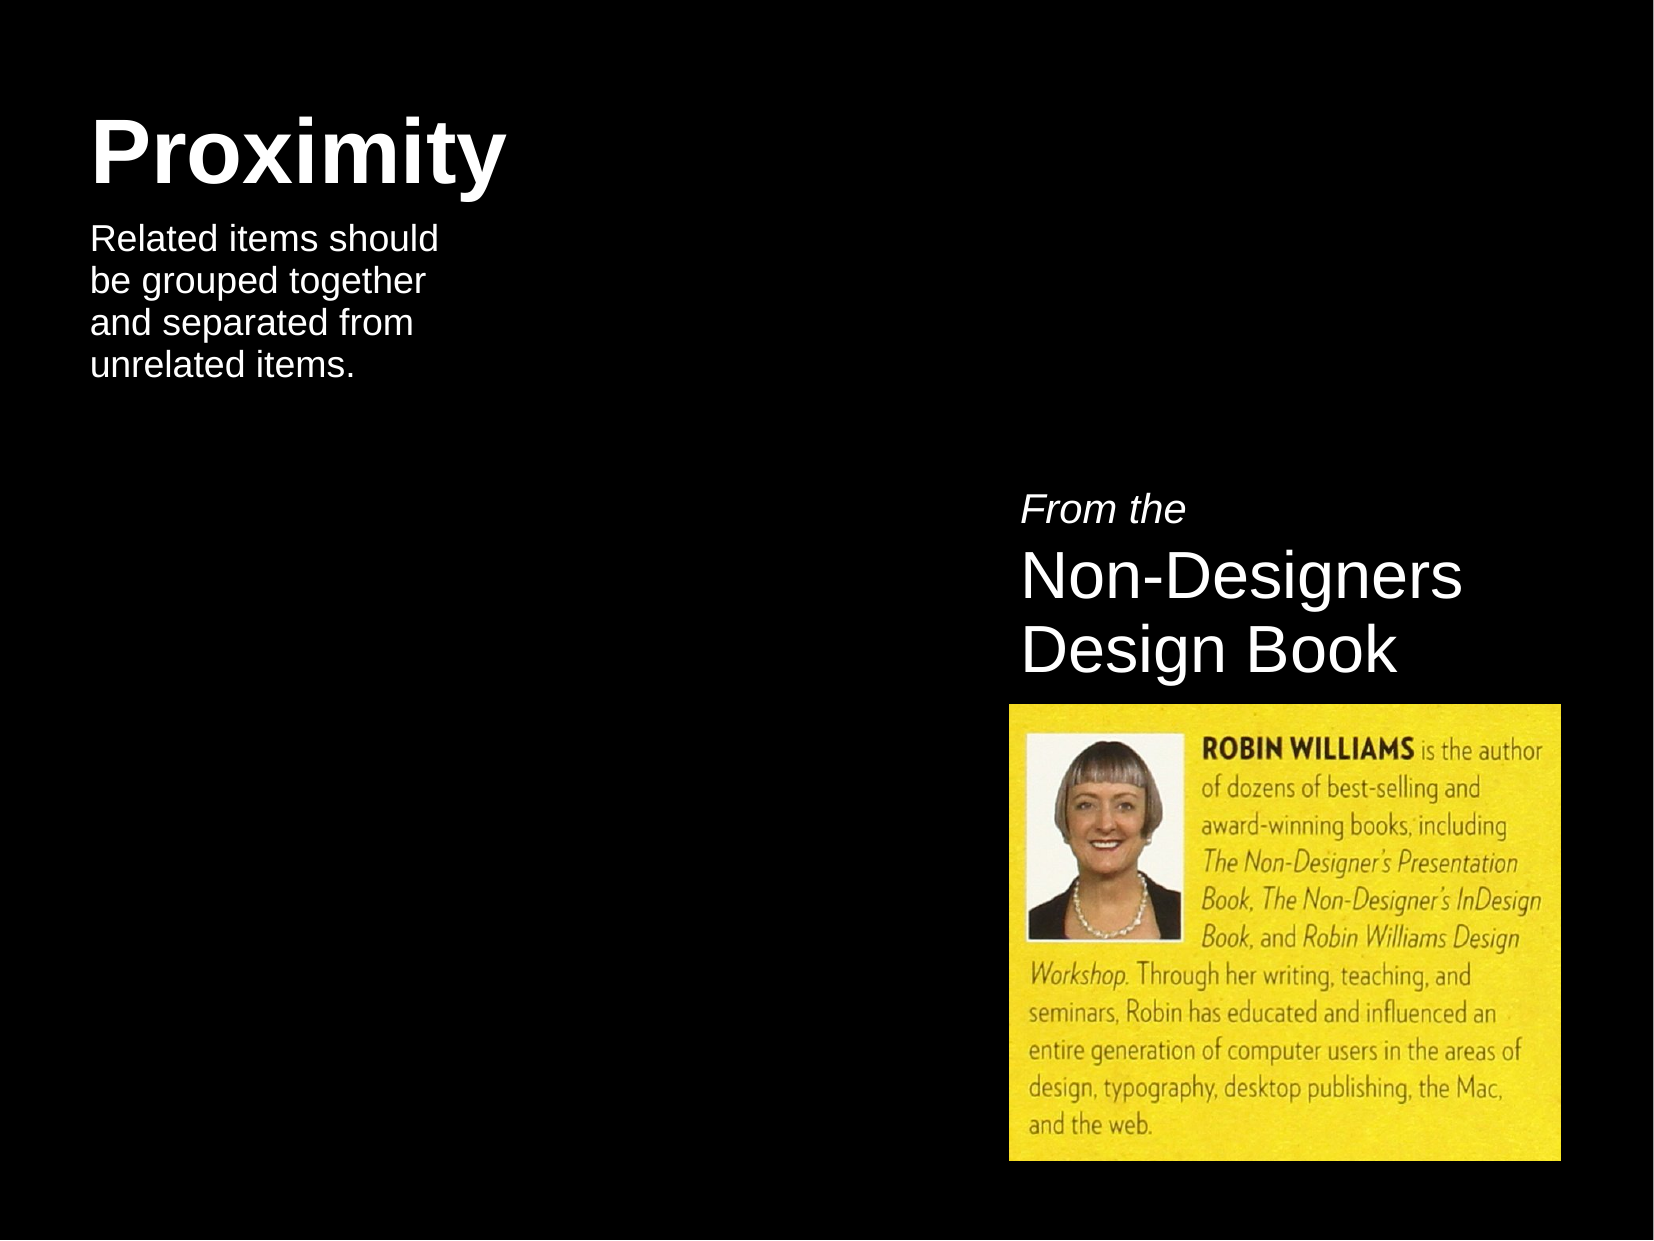

# Proximity
Related items should be grouped together and separated from unrelated items.
From the
Non-Designers
Design Book